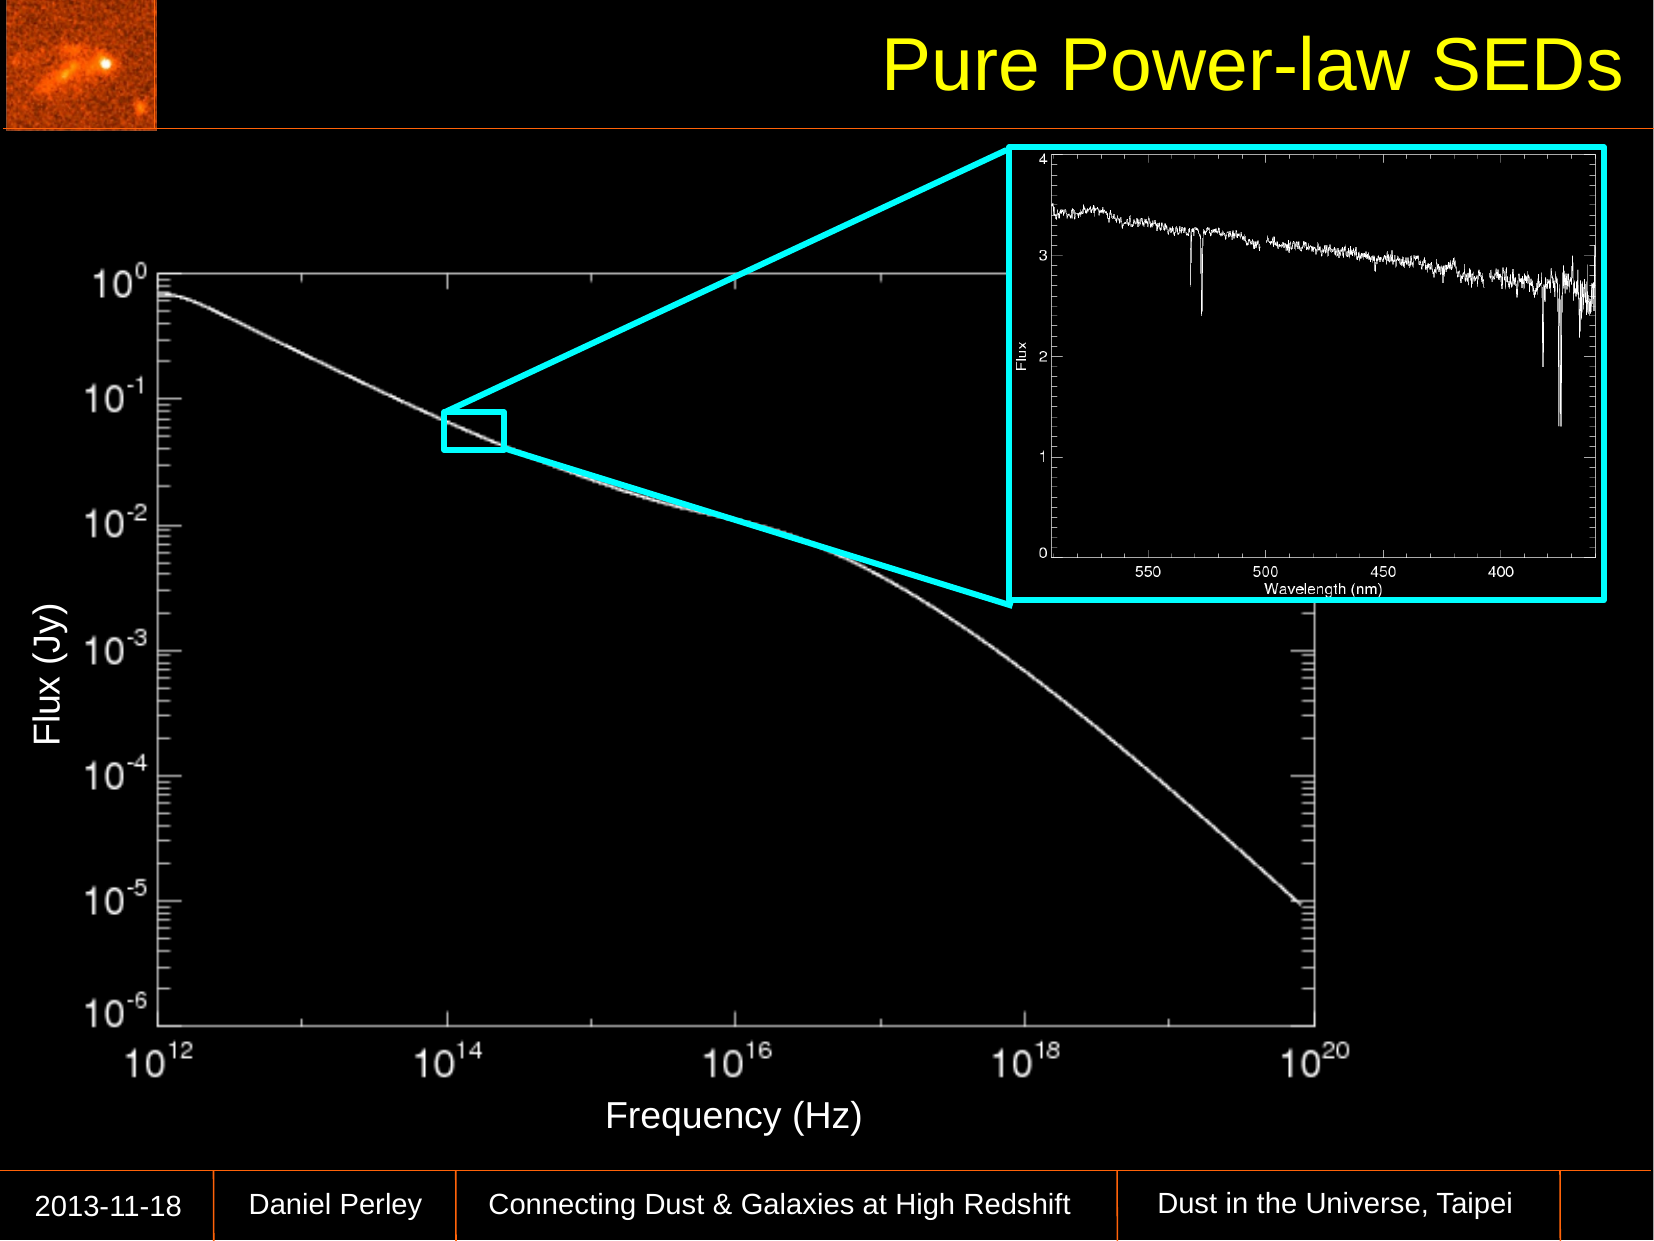

# Pure Power-law SEDs
Flux (Jy)
Frequency (Hz)
2013-11-18